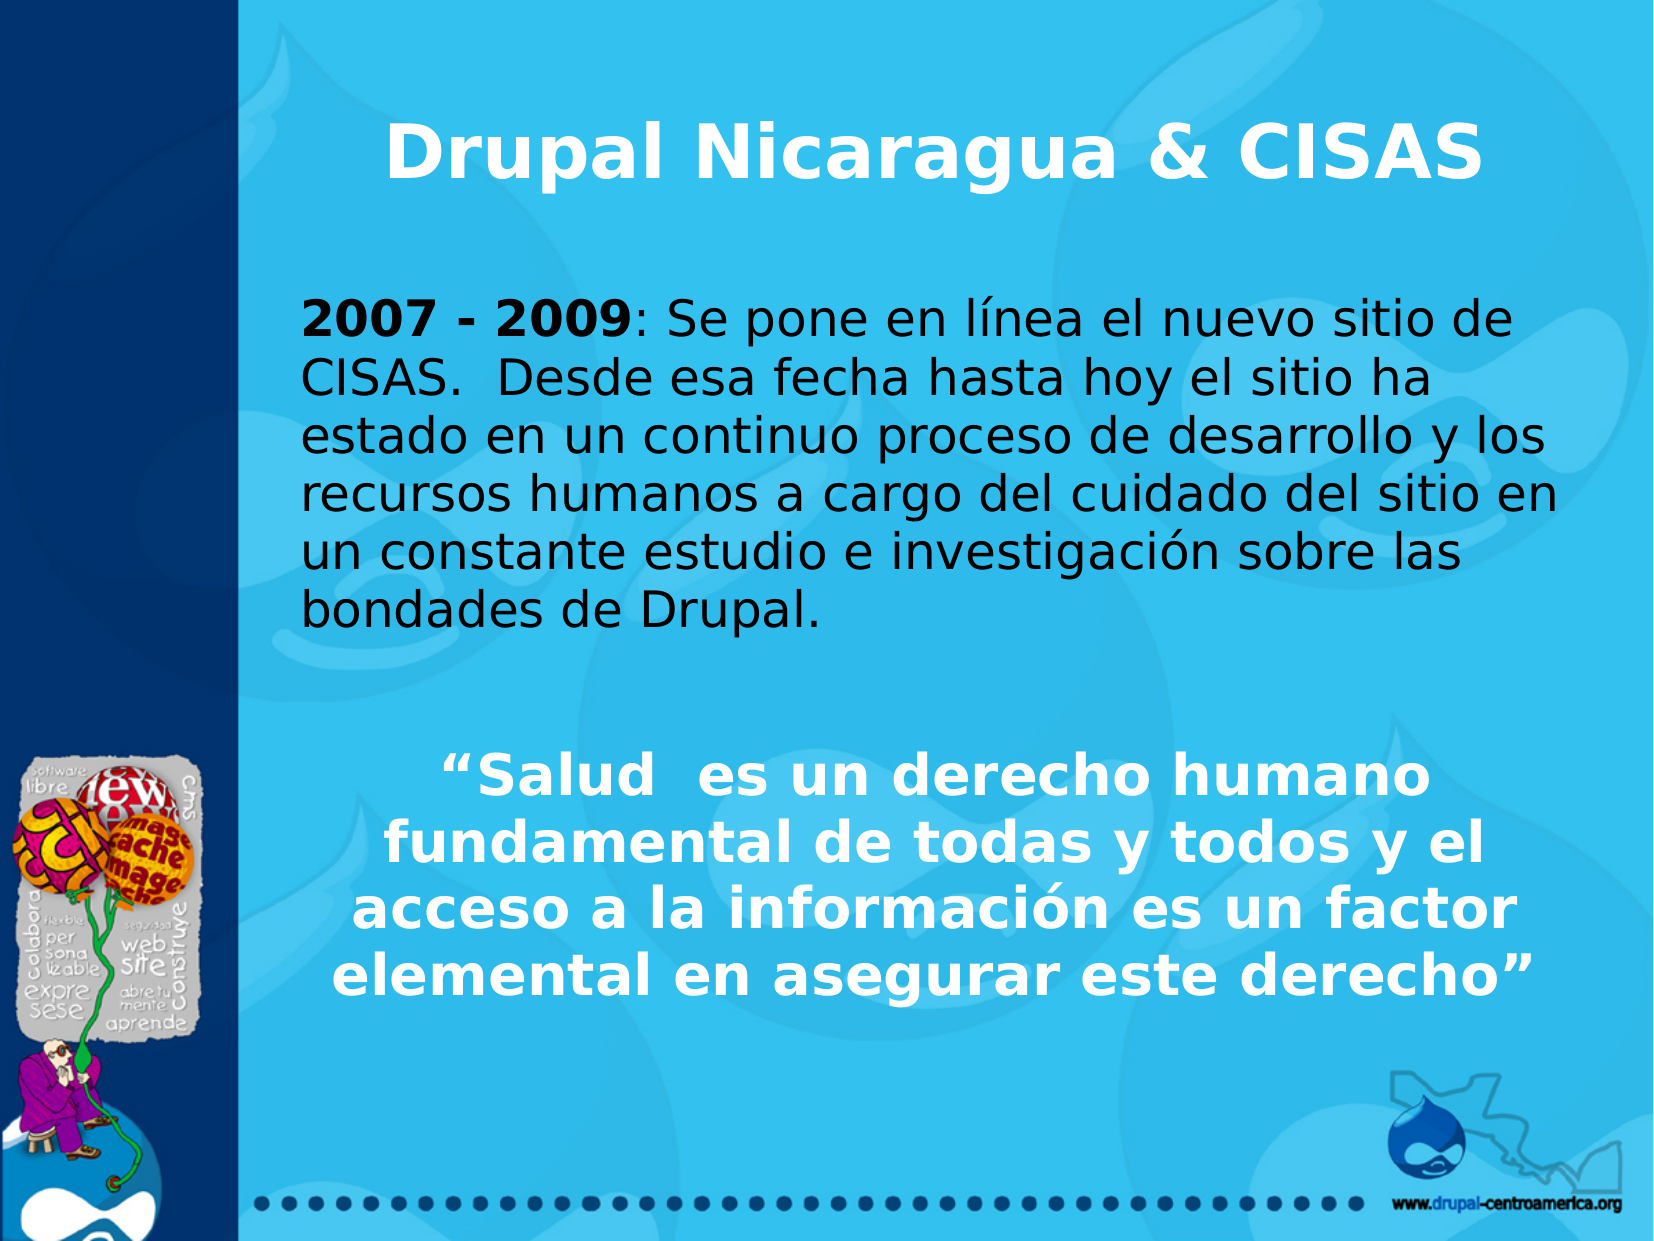

# Drupal Nicaragua & CISAS
2007 - 2009: Se pone en línea el nuevo sitio de CISAS.  Desde esa fecha hasta hoy el sitio ha estado en un continuo proceso de desarrollo y los recursos humanos a cargo del cuidado del sitio en un constante estudio e investigación sobre las bondades de Drupal.
“Salud es un derecho humano fundamental de todas y todos y el acceso a la información es un factor elemental en asegurar este derecho”